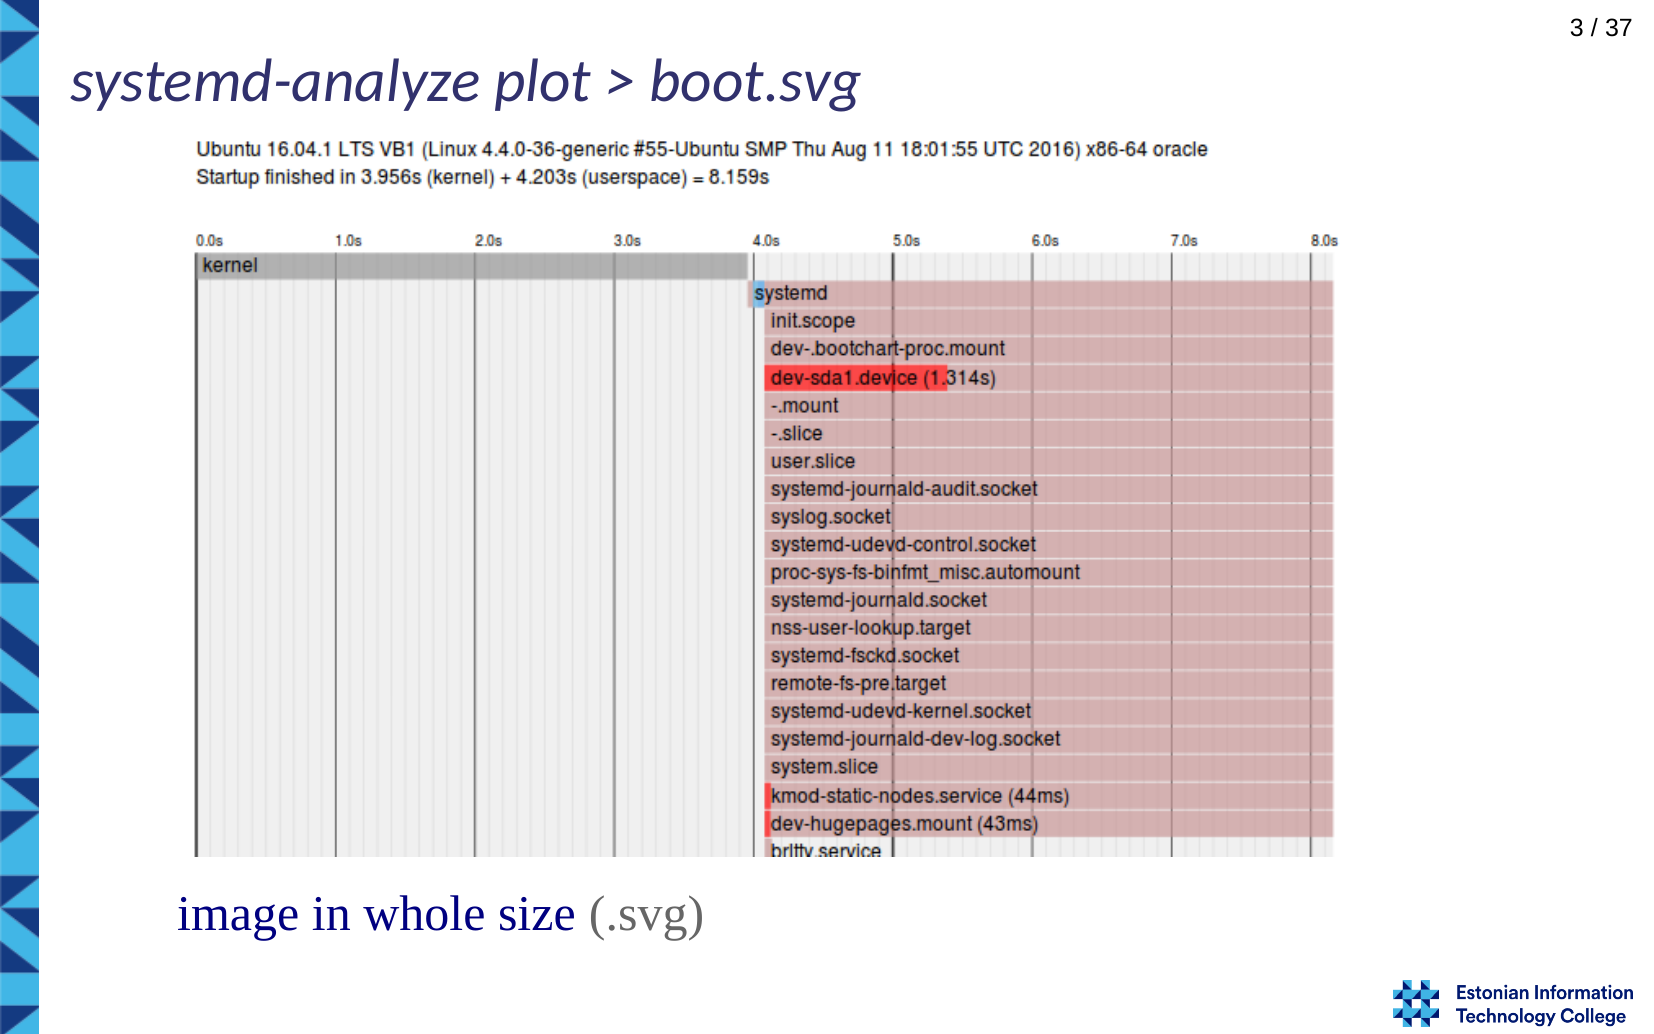

# systemd-analyze plot > boot.svg
image in whole size (.svg)